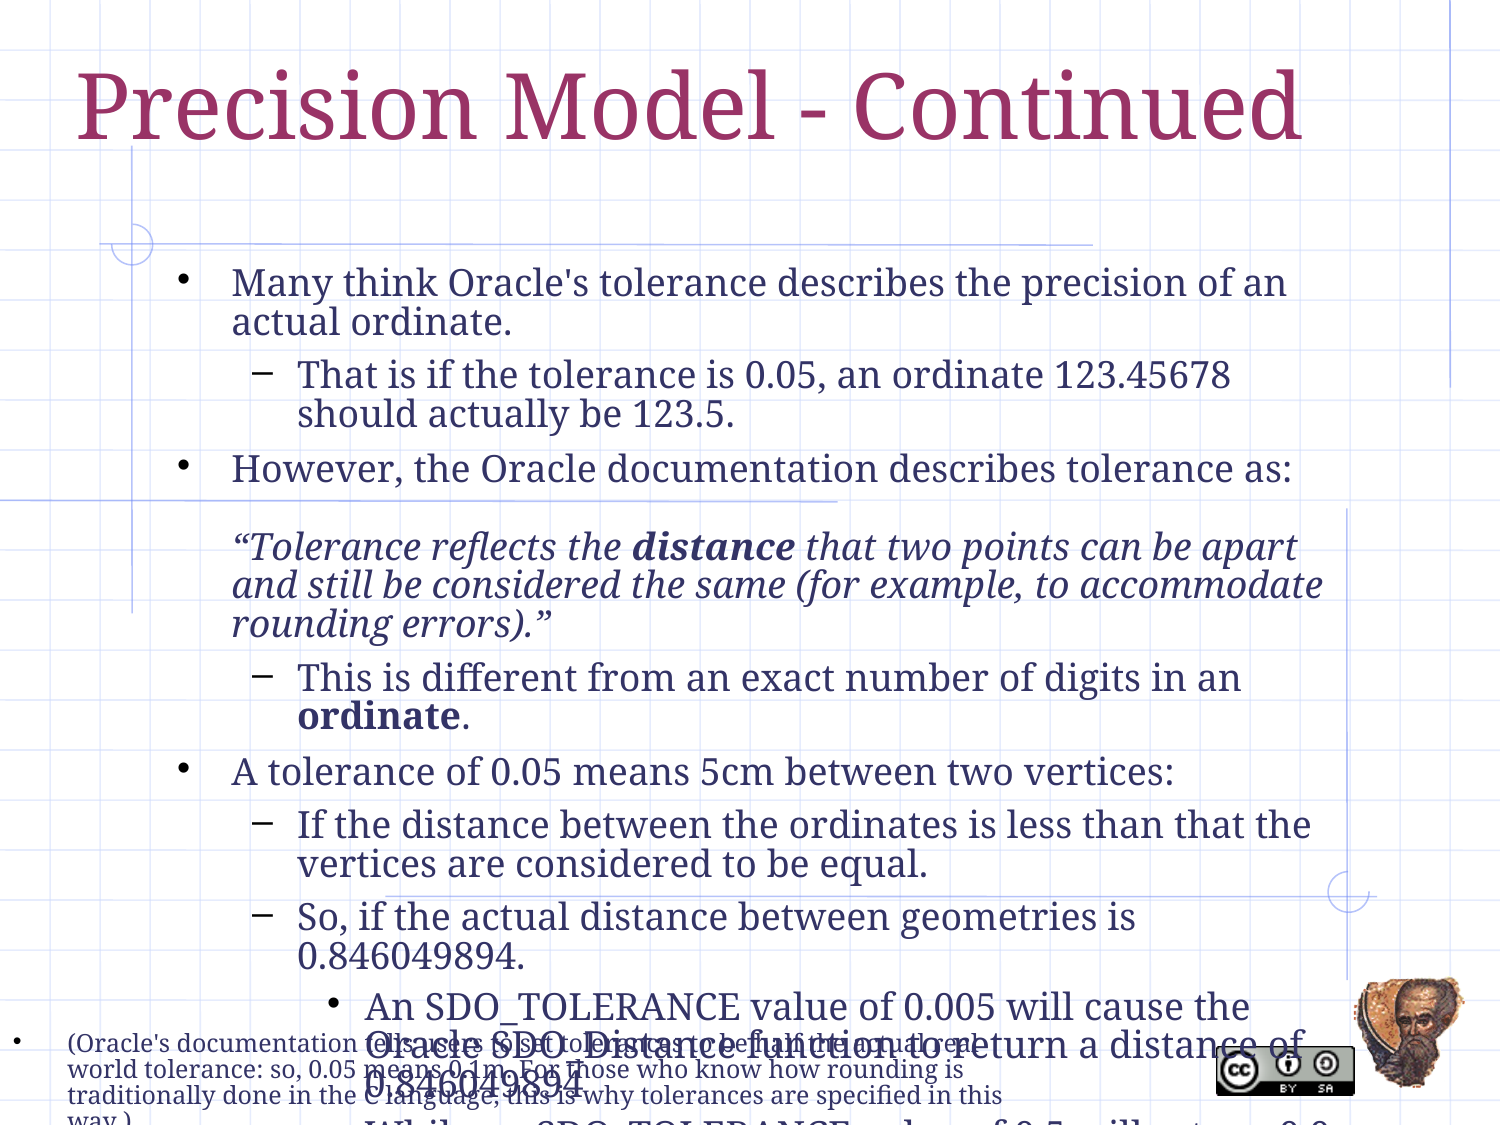

# Precision Model - Continued
Many think Oracle's tolerance describes the precision of an actual ordinate.
That is if the tolerance is 0.05, an ordinate 123.45678 should actually be 123.5.
However, the Oracle documentation describes tolerance as:
“Tolerance reflects the distance that two points can be apart and still be considered the same (for example, to accommodate rounding errors).”
This is different from an exact number of digits in an ordinate.
A tolerance of 0.05 means 5cm between two vertices:
If the distance between the ordinates is less than that the vertices are considered to be equal.
So, if the actual distance between geometries is 0.846049894.
An SDO_TOLERANCE value of 0.005 will cause the Oracle SDO_Distance function to return a distance of 0.846049894
While an SDO_TOLERANCE value of 0.5 will return 0.0.
(Oracle's documentation tells users to set tolerances to be half the actual real world tolerance: so, 0.05 means 0.1m. For those who know how rounding is traditionally done in the C language, this is why tolerances are specified in this way.)